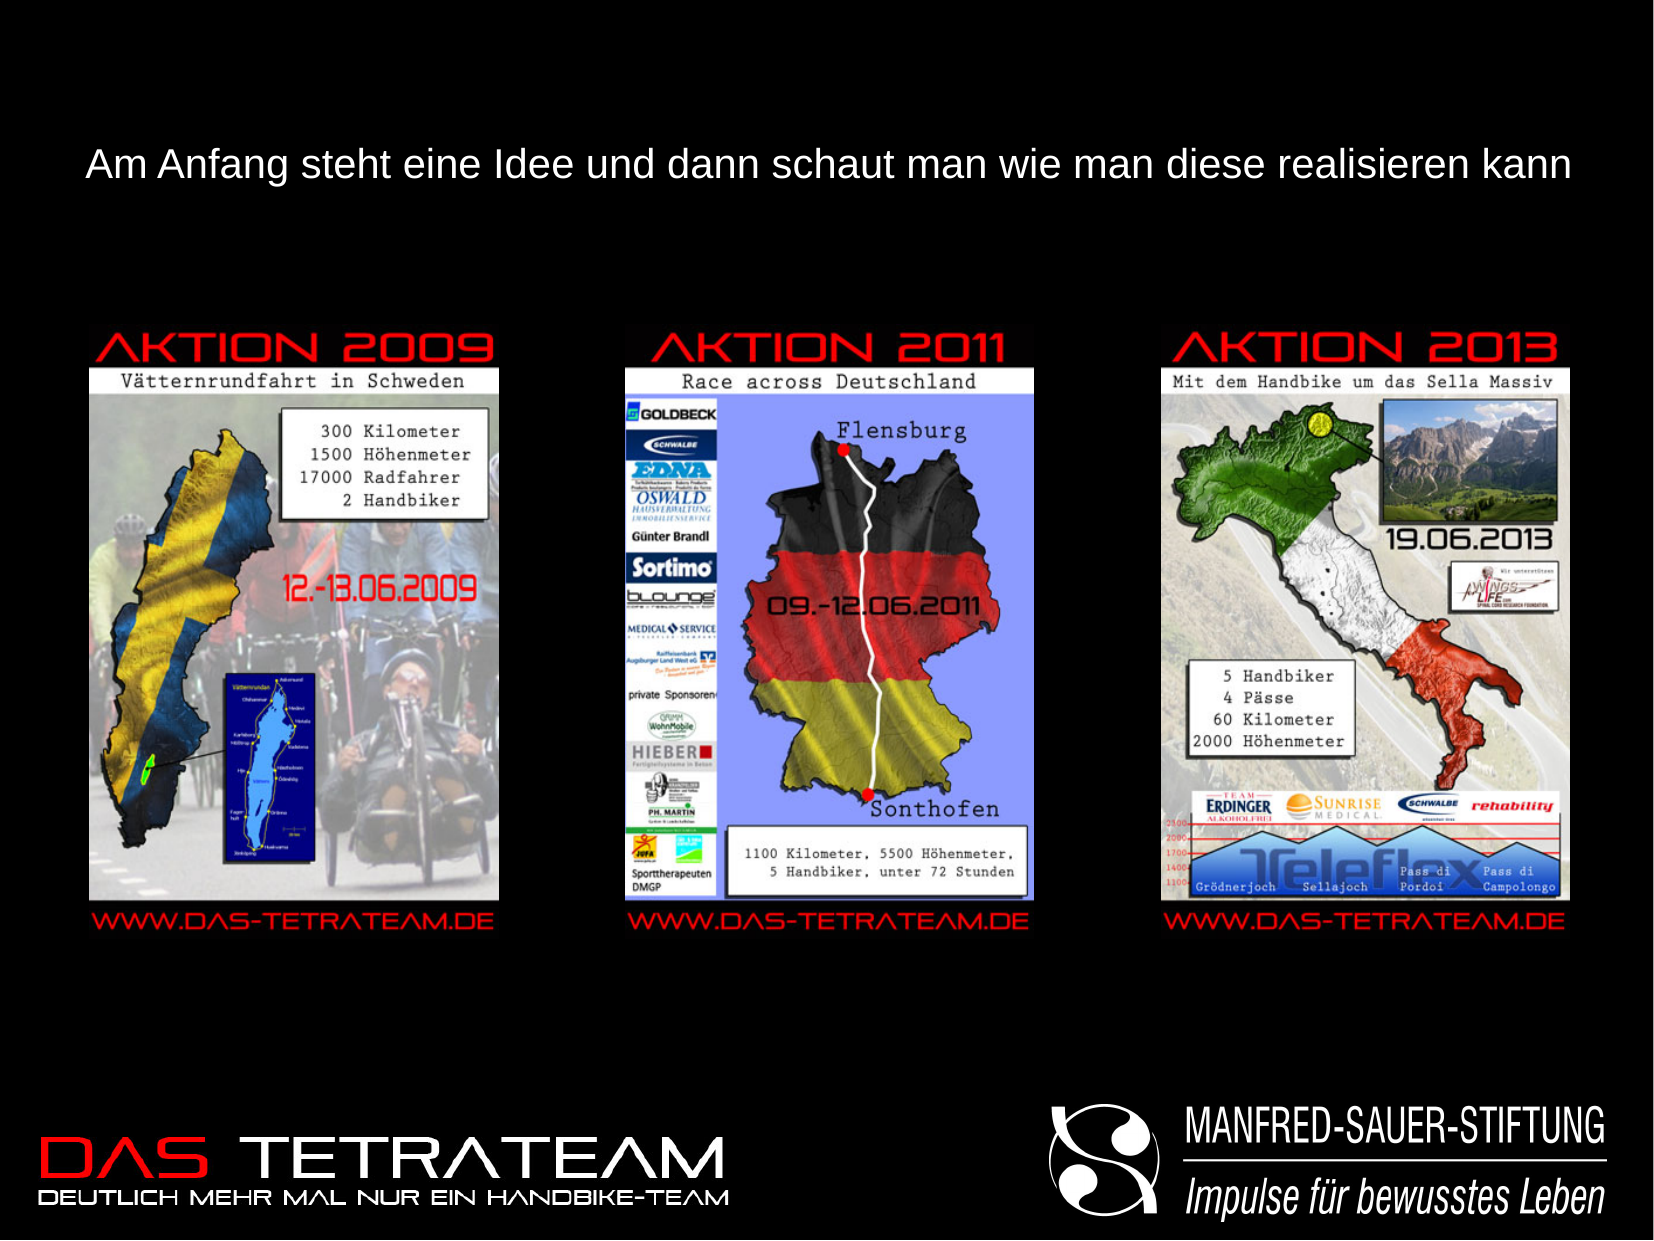

Am Anfang steht eine Idee und dann schaut man wie man diese realisieren kann